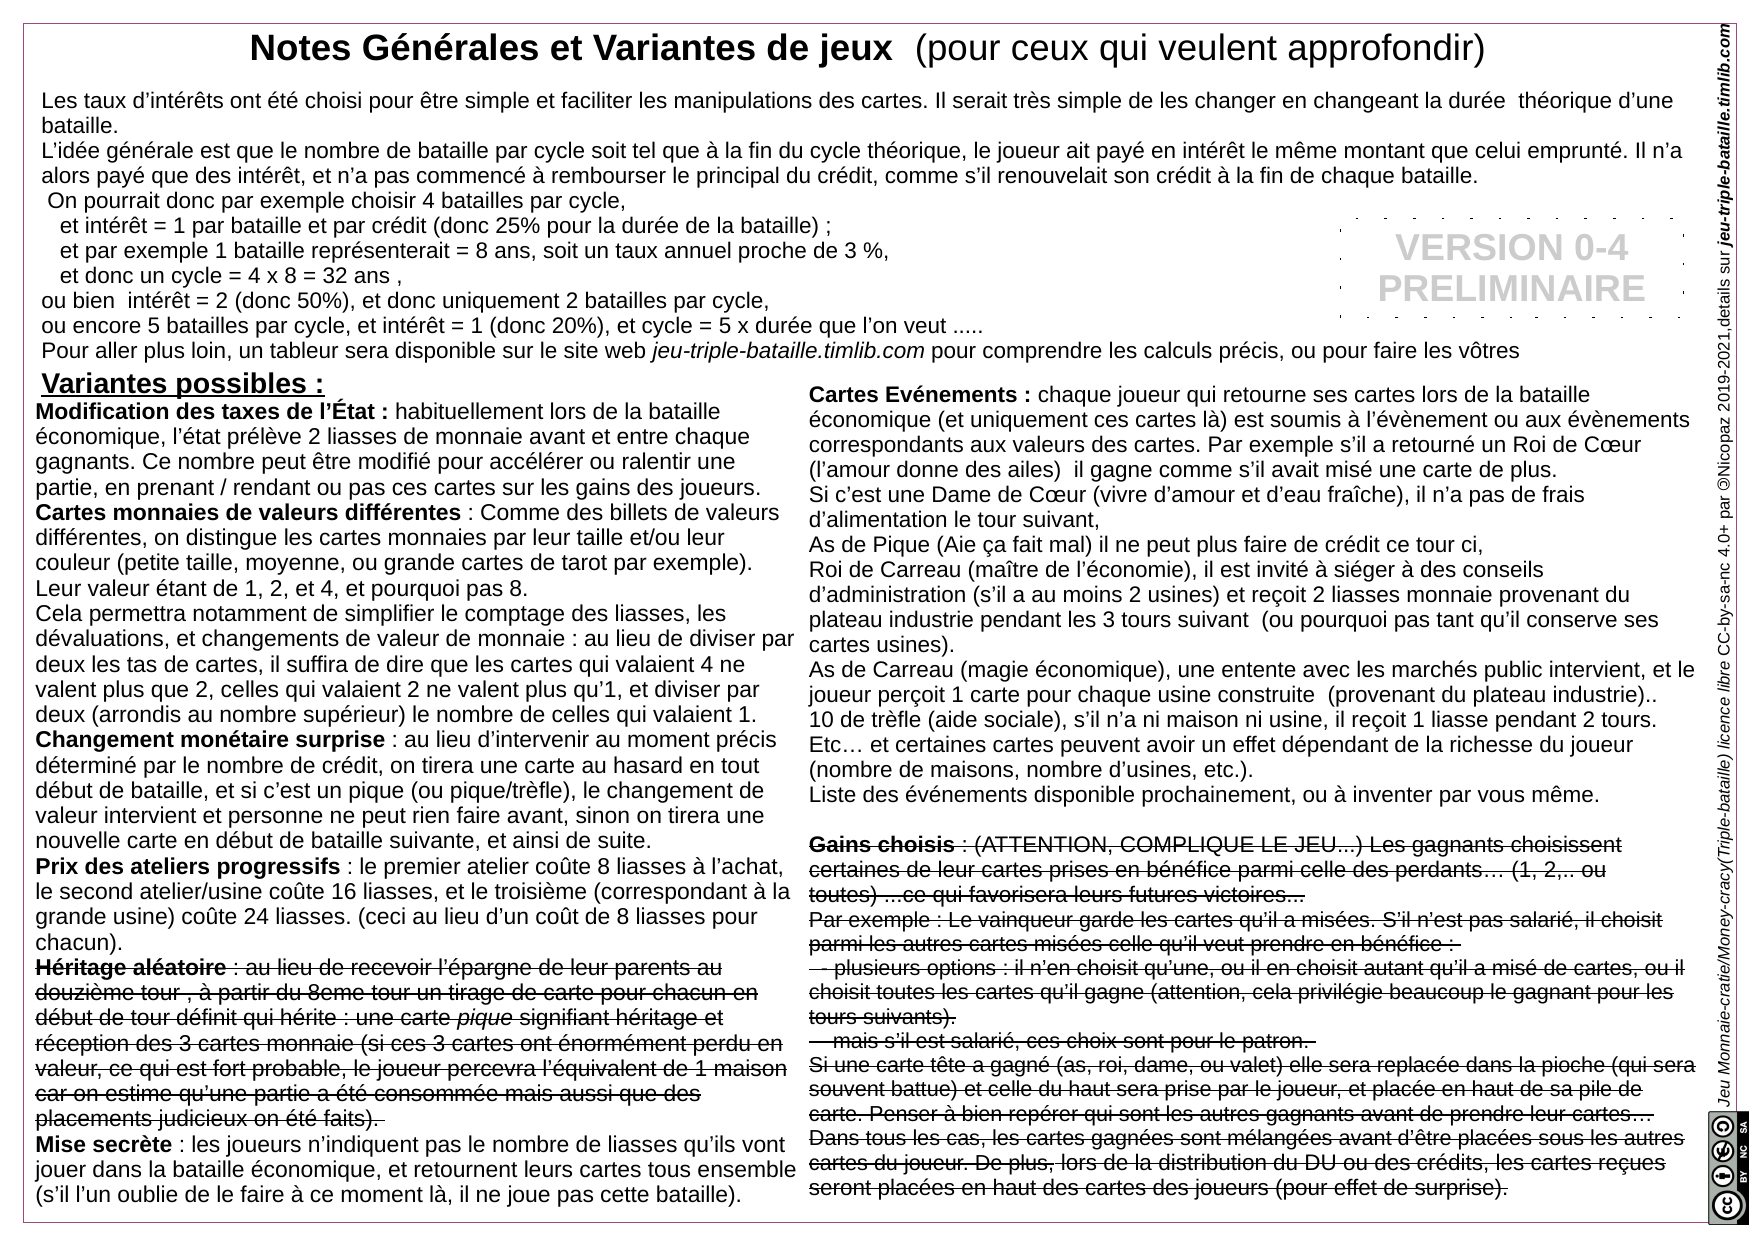

Notes Générales et Variantes de jeux (pour ceux qui veulent approfondir)
Les taux d’intérêts ont été choisi pour être simple et faciliter les manipulations des cartes. Il serait très simple de les changer en changeant la durée théorique d’une bataille.
L’idée générale est que le nombre de bataille par cycle soit tel que à la fin du cycle théorique, le joueur ait payé en intérêt le même montant que celui emprunté. Il n’a alors payé que des intérêt, et n’a pas commencé à rembourser le principal du crédit, comme s’il renouvelait son crédit à la fin de chaque bataille.
 On pourrait donc par exemple choisir 4 batailles par cycle,
 et intérêt = 1 par bataille et par crédit (donc 25% pour la durée de la bataille) ;
 et par exemple 1 bataille représenterait = 8 ans, soit un taux annuel proche de 3 %,
 et donc un cycle = 4 x 8 = 32 ans ,
ou bien intérêt = 2 (donc 50%), et donc uniquement 2 batailles par cycle,
ou encore 5 batailles par cycle, et intérêt = 1 (donc 20%), et cycle = 5 x durée que l’on veut .....
Pour aller plus loin, un tableur sera disponible sur le site web jeu-triple-bataille.timlib.com pour comprendre les calculs précis, ou pour faire les vôtres
Variantes possibles :
VERSION 0-4 PRELIMINAIRE
Modification des taxes de l’État : habituellement lors de la bataille économique, l’état prélève 2 liasses de monnaie avant et entre chaque gagnants. Ce nombre peut être modifié pour accélérer ou ralentir une partie, en prenant / rendant ou pas ces cartes sur les gains des joueurs.
Cartes monnaies de valeurs différentes : Comme des billets de valeurs différentes, on distingue les cartes monnaies par leur taille et/ou leur couleur (petite taille, moyenne, ou grande cartes de tarot par exemple). Leur valeur étant de 1, 2, et 4, et pourquoi pas 8.
Cela permettra notamment de simplifier le comptage des liasses, les dévaluations, et changements de valeur de monnaie : au lieu de diviser par deux les tas de cartes, il suffira de dire que les cartes qui valaient 4 ne valent plus que 2, celles qui valaient 2 ne valent plus qu’1, et diviser par deux (arrondis au nombre supérieur) le nombre de celles qui valaient 1.
Changement monétaire surprise : au lieu d’intervenir au moment précis déterminé par le nombre de crédit, on tirera une carte au hasard en tout début de bataille, et si c’est un pique (ou pique/trèfle), le changement de valeur intervient et personne ne peut rien faire avant, sinon on tirera une nouvelle carte en début de bataille suivante, et ainsi de suite.
Prix des ateliers progressifs : le premier atelier coûte 8 liasses à l’achat, le second atelier/usine coûte 16 liasses, et le troisième (correspondant à la grande usine) coûte 24 liasses. (ceci au lieu d’un coût de 8 liasses pour chacun).
Héritage aléatoire : au lieu de recevoir l’épargne de leur parents au douzième tour , à partir du 8eme tour un tirage de carte pour chacun en début de tour définit qui hérite : une carte pique signifiant héritage et réception des 3 cartes monnaie (si ces 3 cartes ont énormément perdu en valeur, ce qui est fort probable, le joueur percevra l’équivalent de 1 maison car on estime qu’une partie a été consommée mais aussi que des placements judicieux on été faits).
Mise secrète : les joueurs n’indiquent pas le nombre de liasses qu’ils vont jouer dans la bataille économique, et retournent leurs cartes tous ensemble (s’il l’un oublie de le faire à ce moment là, il ne joue pas cette bataille).
Cartes Evénements : chaque joueur qui retourne ses cartes lors de la bataille économique (et uniquement ces cartes là) est soumis à l’évènement ou aux évènements correspondants aux valeurs des cartes. Par exemple s’il a retourné un Roi de Cœur (l’amour donne des ailes) il gagne comme s’il avait misé une carte de plus.
Si c’est une Dame de Cœur (vivre d’amour et d’eau fraîche), il n’a pas de frais d’alimentation le tour suivant,
As de Pique (Aie ça fait mal) il ne peut plus faire de crédit ce tour ci,
Roi de Carreau (maître de l’économie), il est invité à siéger à des conseils d’administration (s’il a au moins 2 usines) et reçoit 2 liasses monnaie provenant du plateau industrie pendant les 3 tours suivant (ou pourquoi pas tant qu’il conserve ses cartes usines).
As de Carreau (magie économique), une entente avec les marchés public intervient, et le joueur perçoit 1 carte pour chaque usine construite (provenant du plateau industrie)..
10 de trèfle (aide sociale), s’il n’a ni maison ni usine, il reçoit 1 liasse pendant 2 tours.
Etc… et certaines cartes peuvent avoir un effet dépendant de la richesse du joueur (nombre de maisons, nombre d’usines, etc.).
Liste des événements disponible prochainement, ou à inventer par vous même.
Gains choisis : (ATTENTION, COMPLIQUE LE JEU...) Les gagnants choisissent certaines de leur cartes prises en bénéfice parmi celle des perdants… (1, 2,.. ou toutes) ...ce qui favorisera leurs futures victoires...
Par exemple : Le vainqueur garde les cartes qu’il a misées. S’il n’est pas salarié, il choisit parmi les autres cartes misées celle qu’il veut prendre en bénéfice :
 - plusieurs options : il n’en choisit qu’une, ou il en choisit autant qu’il a misé de cartes, ou il choisit toutes les cartes qu’il gagne (attention, cela privilégie beaucoup le gagnant pour les tours suivants).
 mais s’il est salarié, ces choix sont pour le patron.
Si une carte tête a gagné (as, roi, dame, ou valet) elle sera replacée dans la pioche (qui sera souvent battue) et celle du haut sera prise par le joueur, et placée en haut de sa pile de carte. Penser à bien repérer qui sont les autres gagnants avant de prendre leur cartes…
Dans tous les cas, les cartes gagnées sont mélangées avant d’être placées sous les autres cartes du joueur. De plus, lors de la distribution du DU ou des crédits, les cartes reçues seront placées en haut des cartes des joueurs (pour effet de surprise).